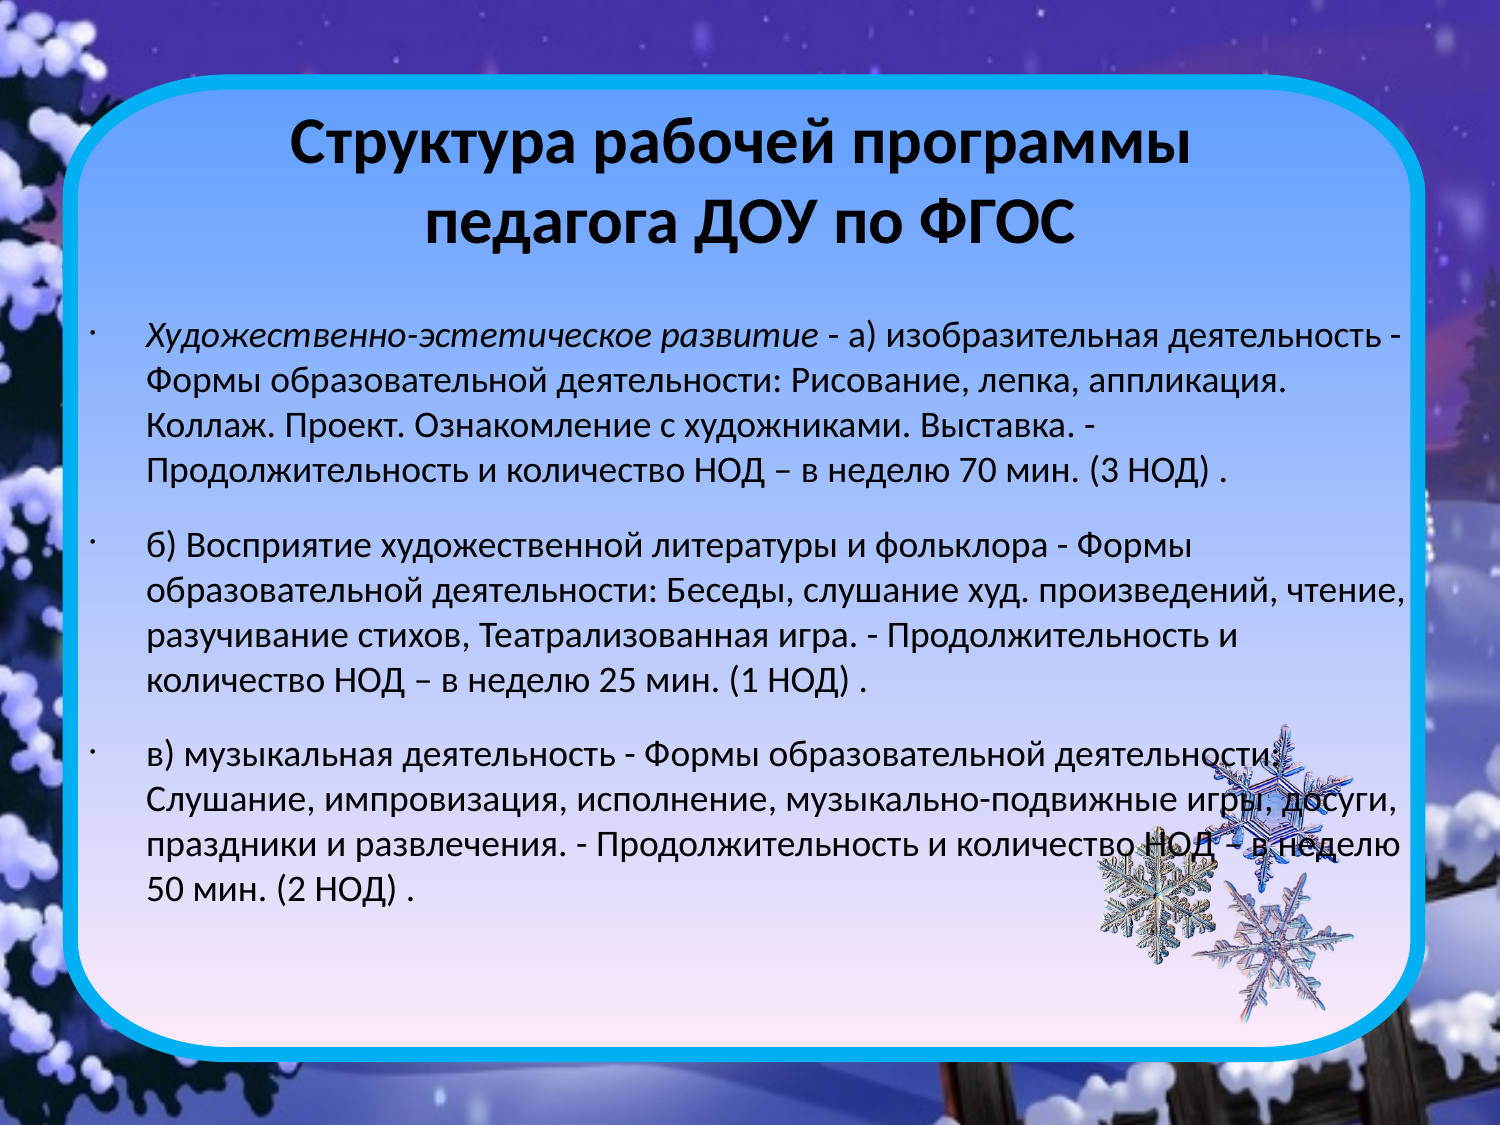

# Структура рабочей программы педагога ДОУ по ФГОС
Художественно-эстетическое развитие - а) изобразительная деятельность - Формы образовательной деятельности: Рисование, лепка, аппликация. Коллаж. Проект. Ознакомление с художниками. Выставка. - Продолжительность и количество НОД – в неделю 70 мин. (3 НОД) .
б) Восприятие художественной литературы и фольклора - Формы образовательной деятельности: Беседы, слушание худ. произведений, чтение, разучивание стихов, Театрализованная игра. - Продолжительность и количество НОД – в неделю 25 мин. (1 НОД) .
в) музыкальная деятельность - Формы образовательной деятельности: Слушание, импровизация, исполнение, музыкально-подвижные игры, досуги, праздники и развлечения. - Продолжительность и количество НОД – в неделю 50 мин. (2 НОД) .